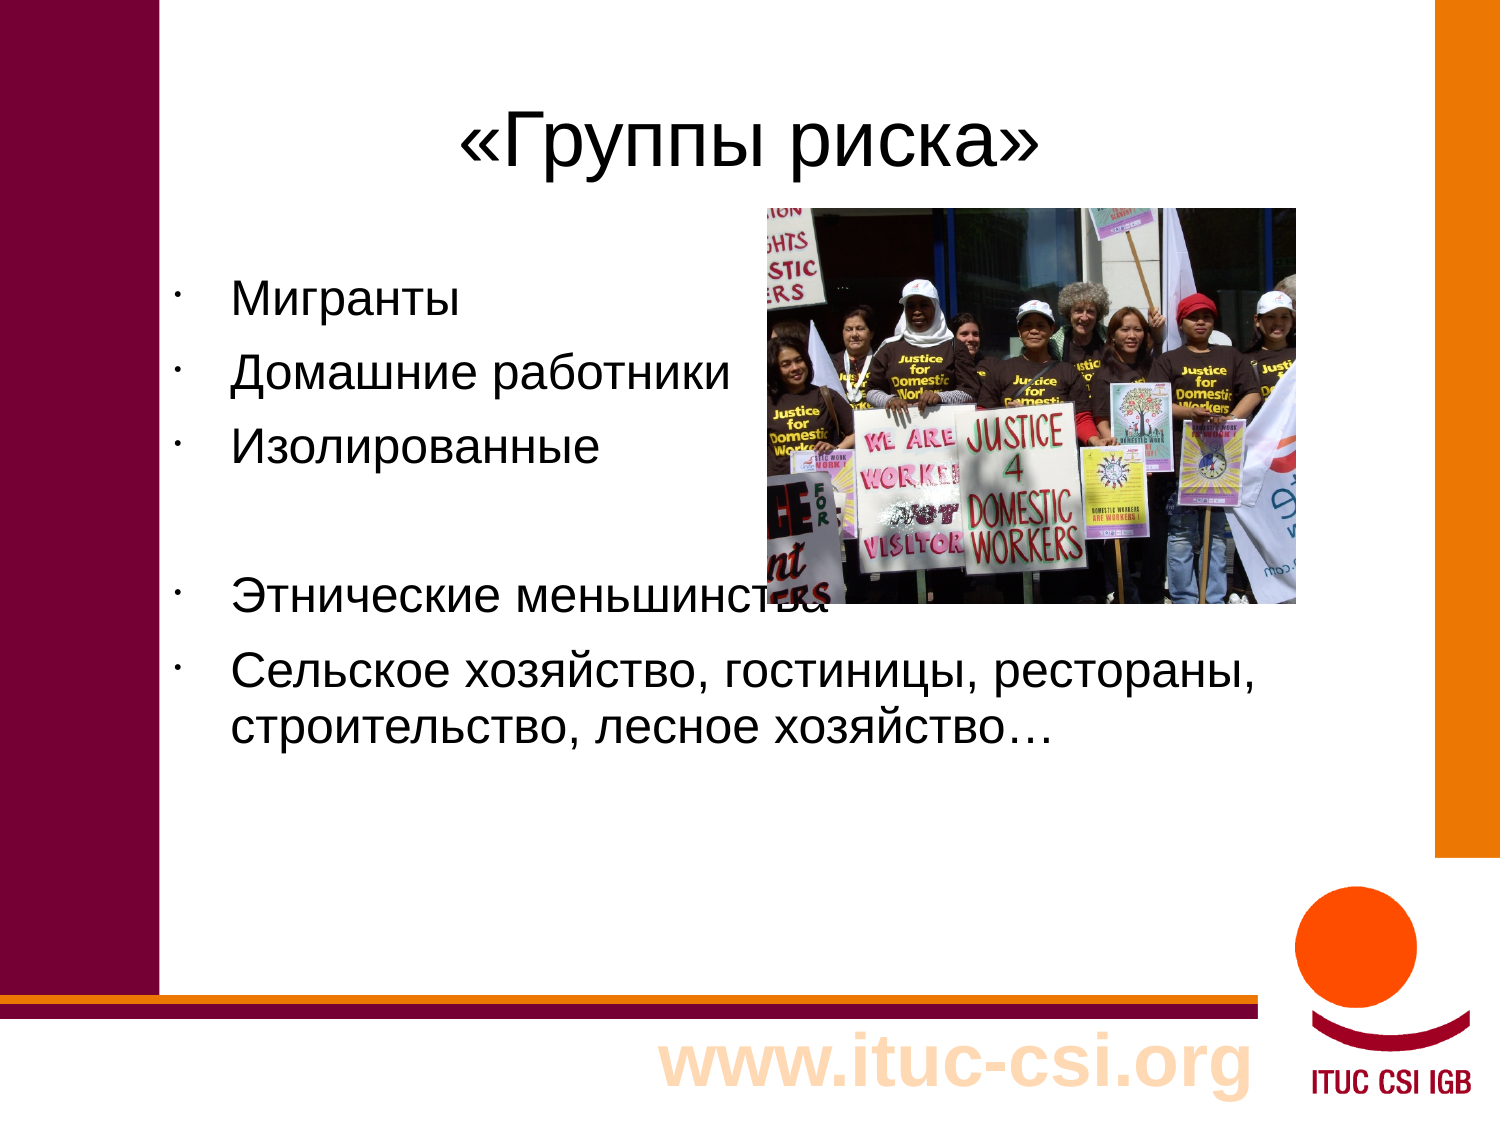

# «Группы риска»
Мигранты
Домашние работники
Изолированные
Этнические меньшинства
Сельское хозяйство, гостиницы, рестораны, строительство, лесное хозяйство…
www.ituc-csi.org